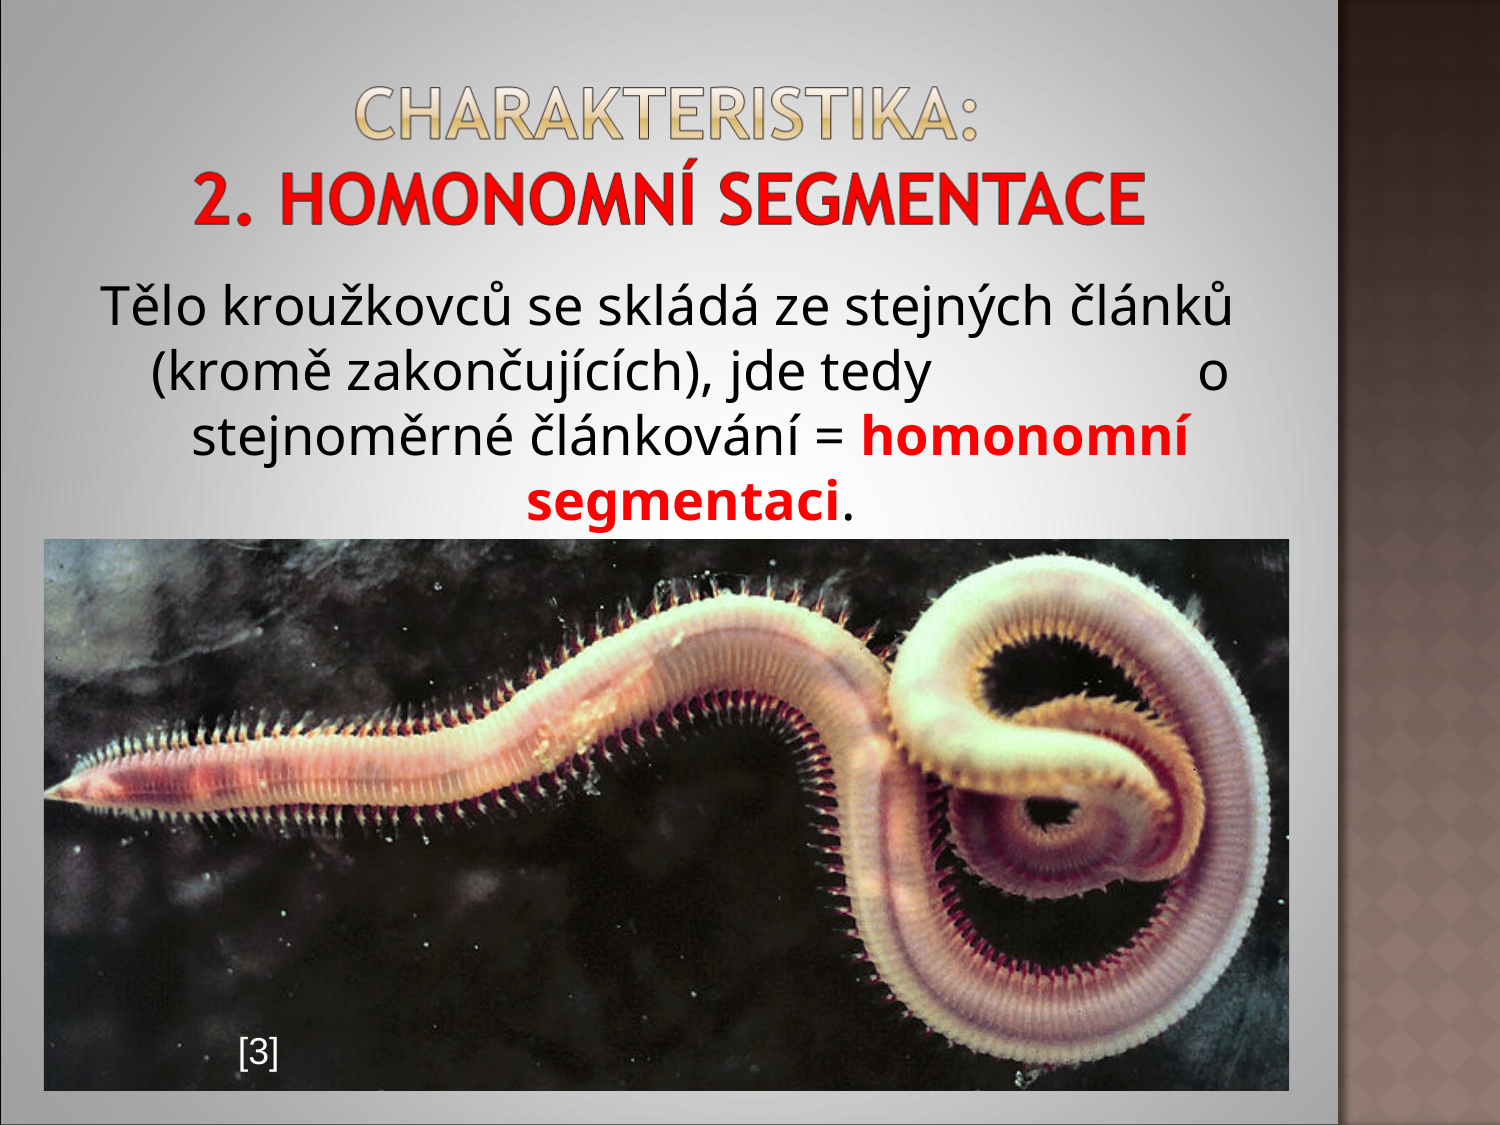

# Tělo kroužkovců se skládá ze stejných článků (kromě zakončujících), jde tedy o stejnoměrné článkování = homonomní segmentaci.
[3]